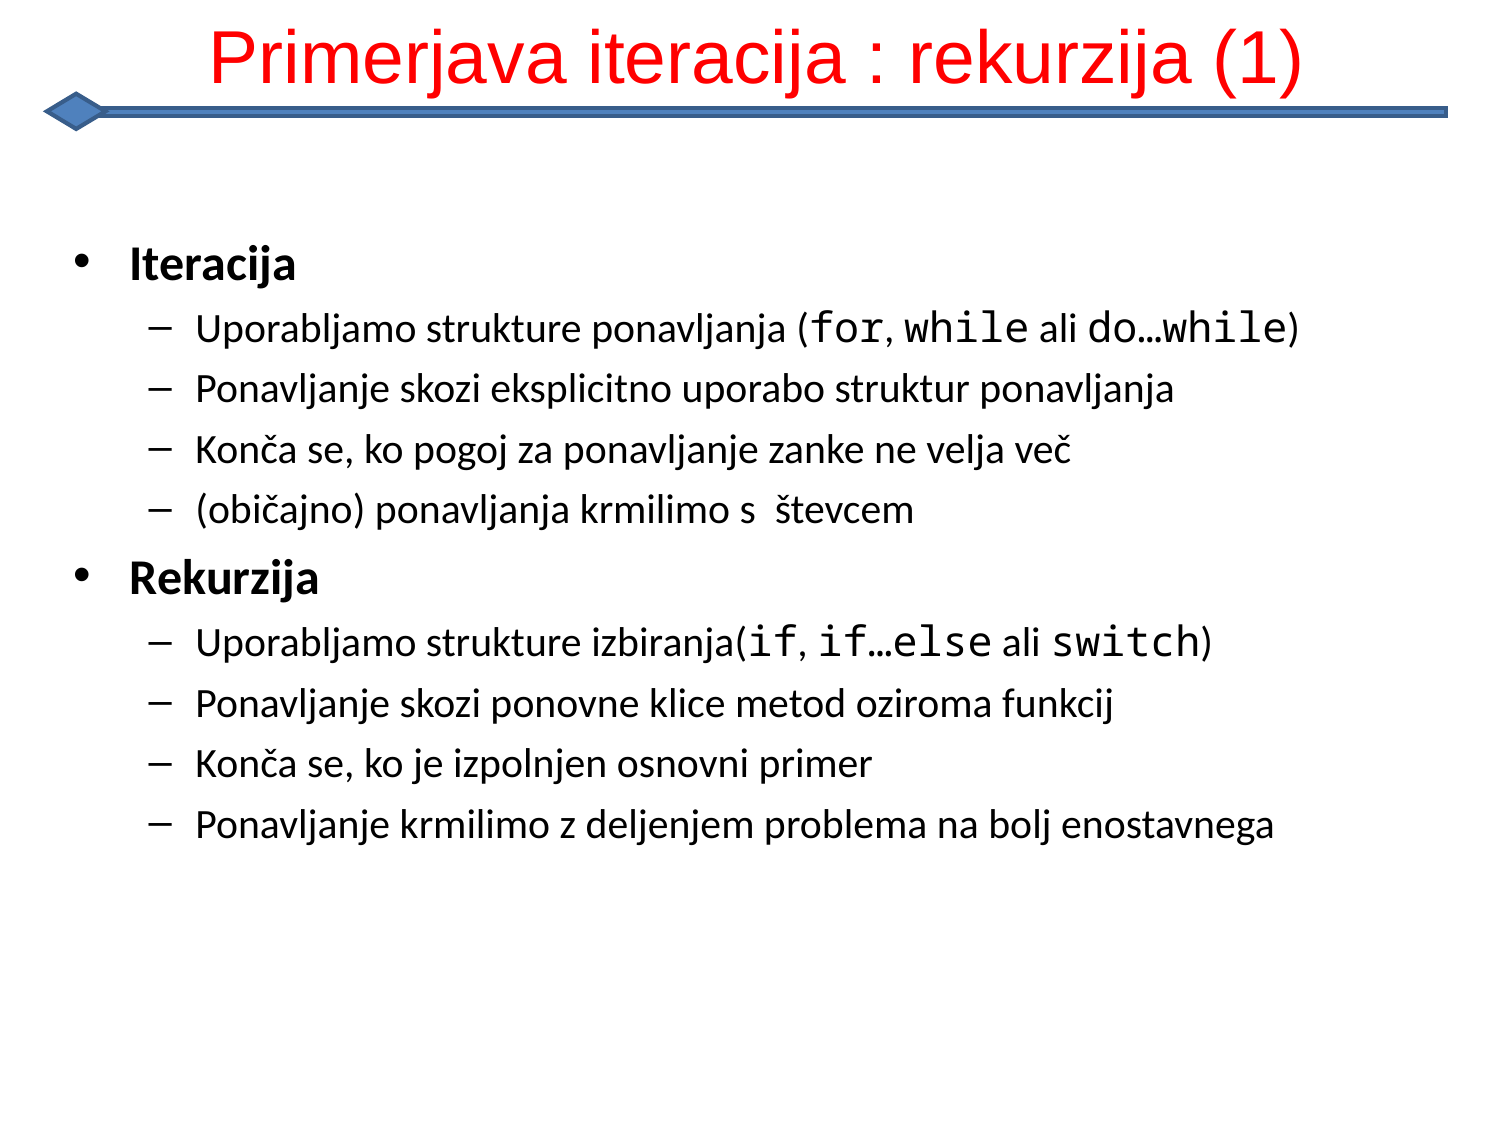

# Primerjava iteracija : rekurzija (1)
Iteracija
Uporabljamo strukture ponavljanja (for, while ali do…while)
Ponavljanje skozi eksplicitno uporabo struktur ponavljanja
Konča se, ko pogoj za ponavljanje zanke ne velja več
(običajno) ponavljanja krmilimo s števcem
Rekurzija
Uporabljamo strukture izbiranja(if, if…else ali switch)
Ponavljanje skozi ponovne klice metod oziroma funkcij
Konča se, ko je izpolnjen osnovni primer
Ponavljanje krmilimo z deljenjem problema na bolj enostavnega